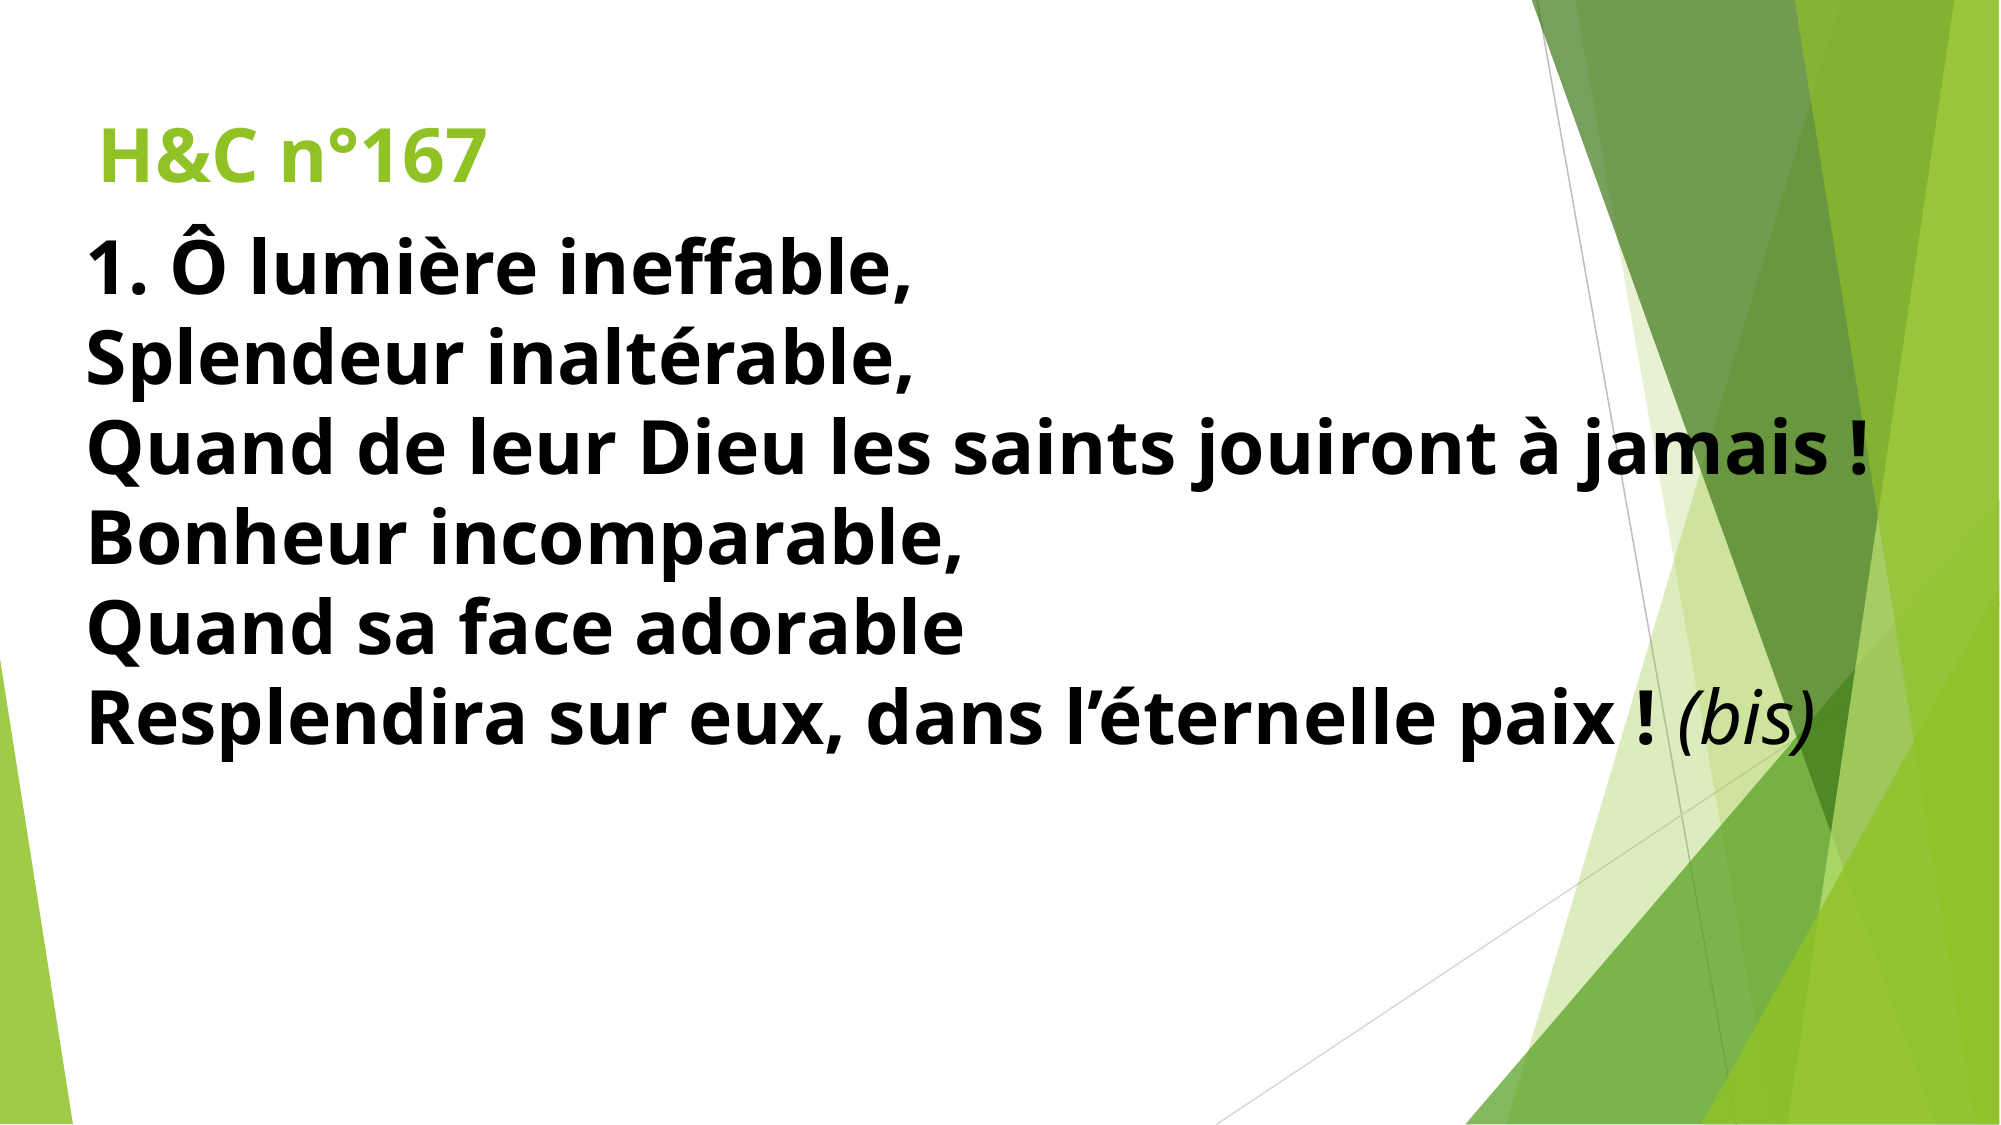

H&C n°167
1. Ô lumière ineffable,
Splendeur inaltérable,
Quand de leur Dieu les saints jouiront à jamais !
Bonheur incomparable,
Quand sa face adorable
Resplendira sur eux, dans l’éternelle paix ! (bis)